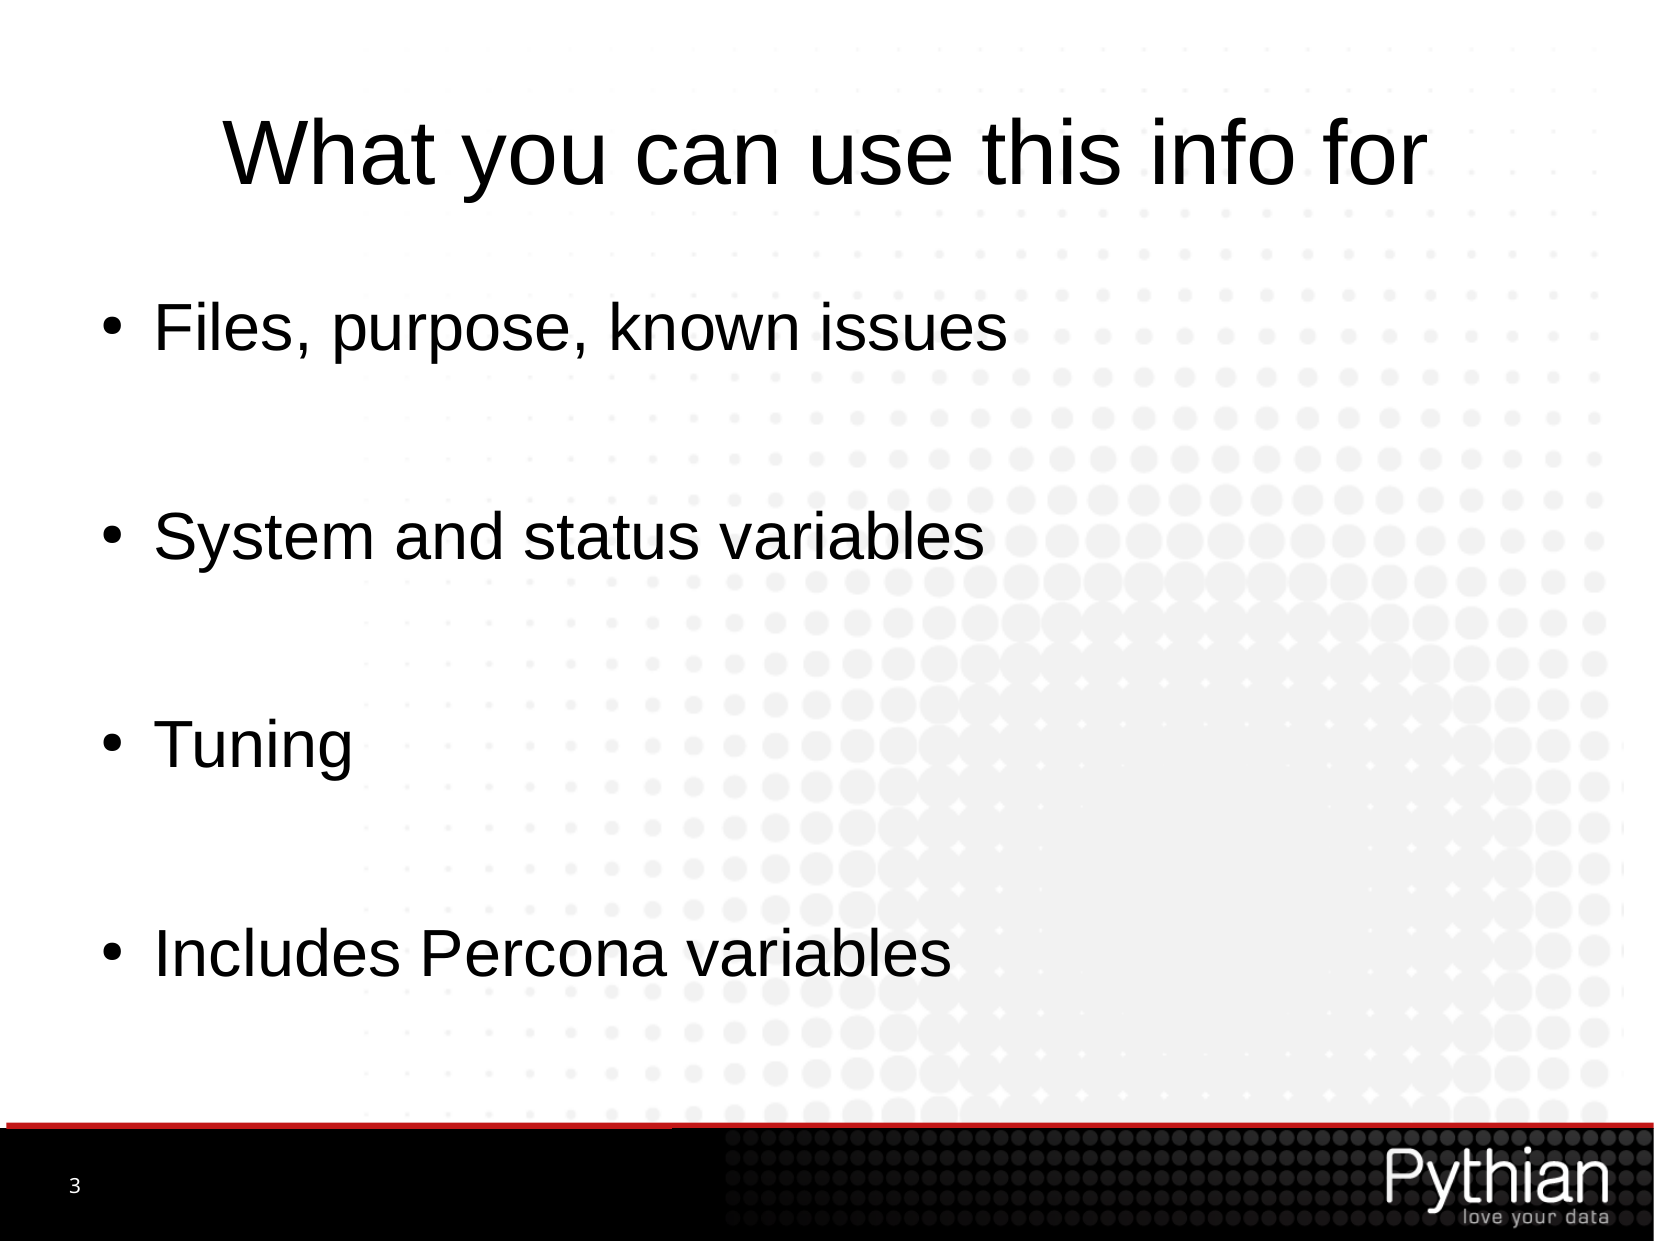

# What you can use this info for
Files, purpose, known issues
System and status variables
Tuning
Includes Percona variables